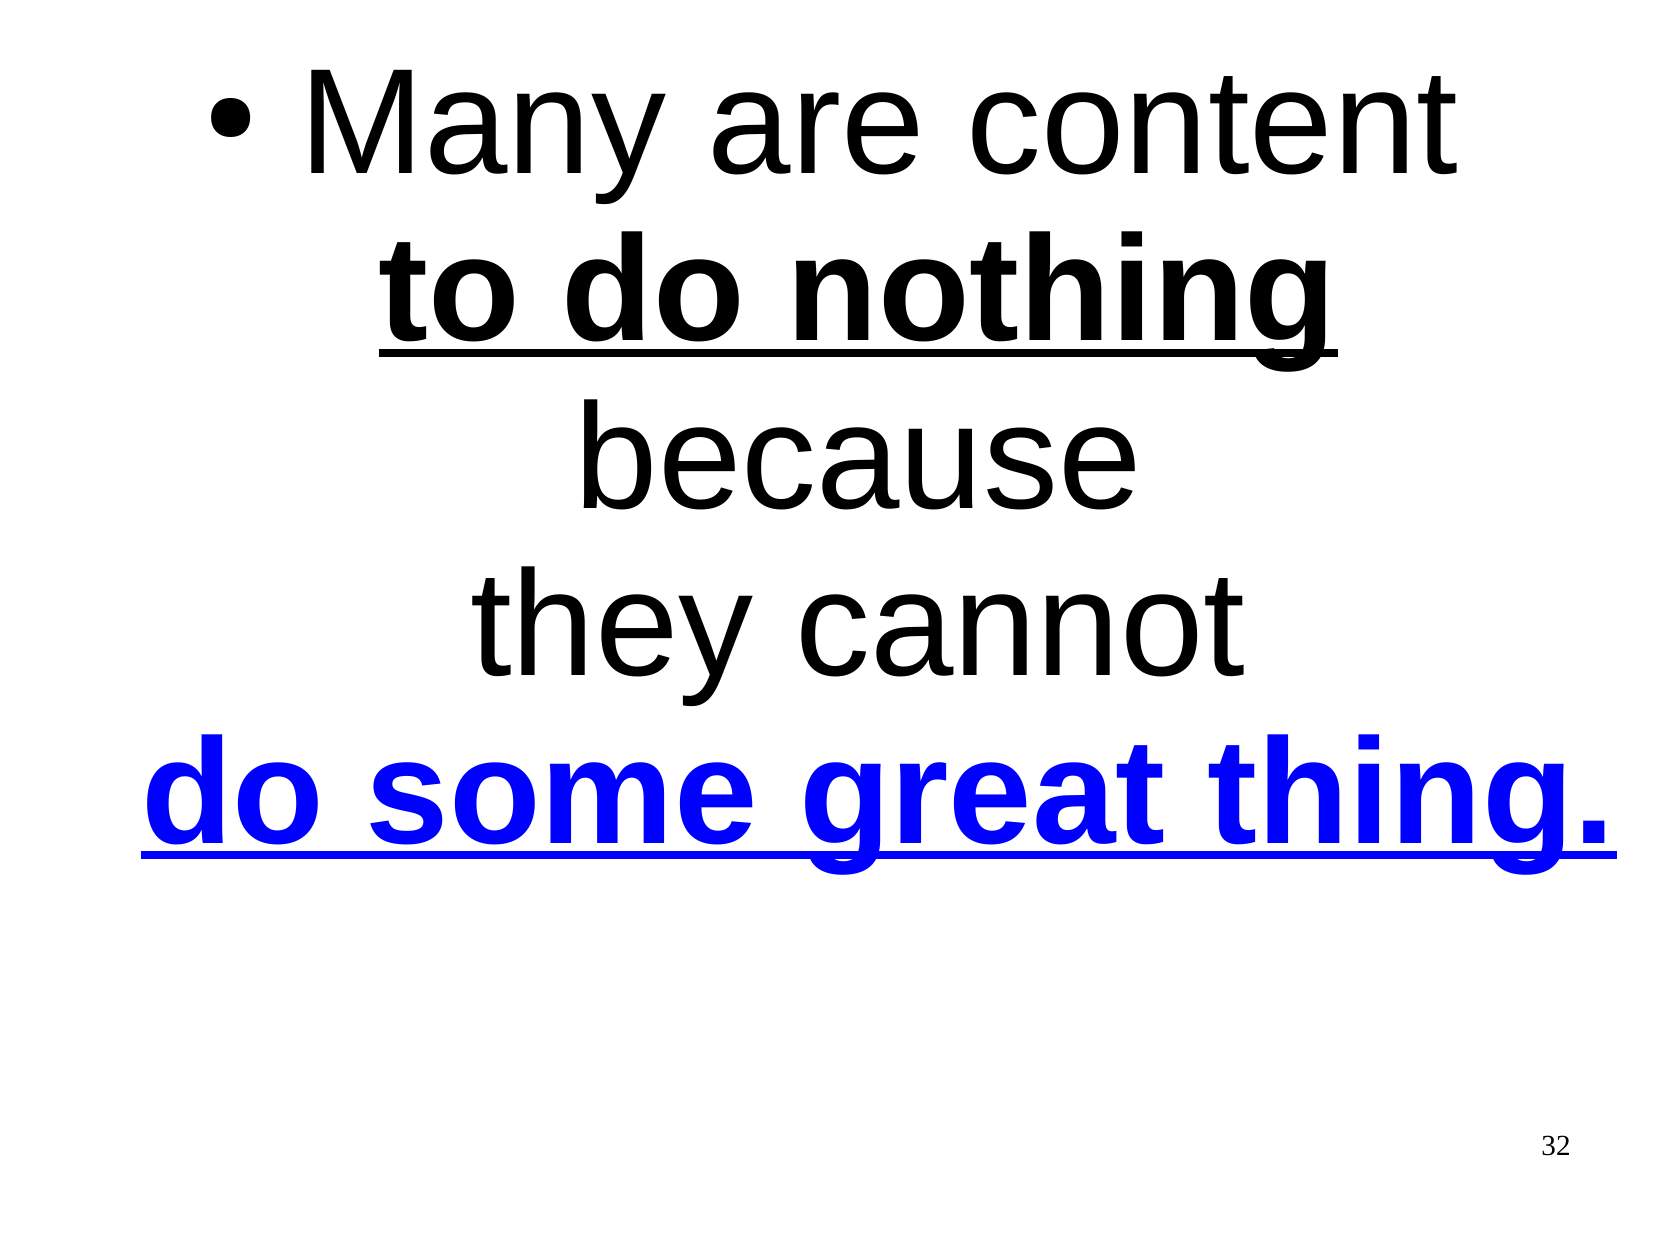

# Many are content to do nothing because they cannot do some great thing.
32